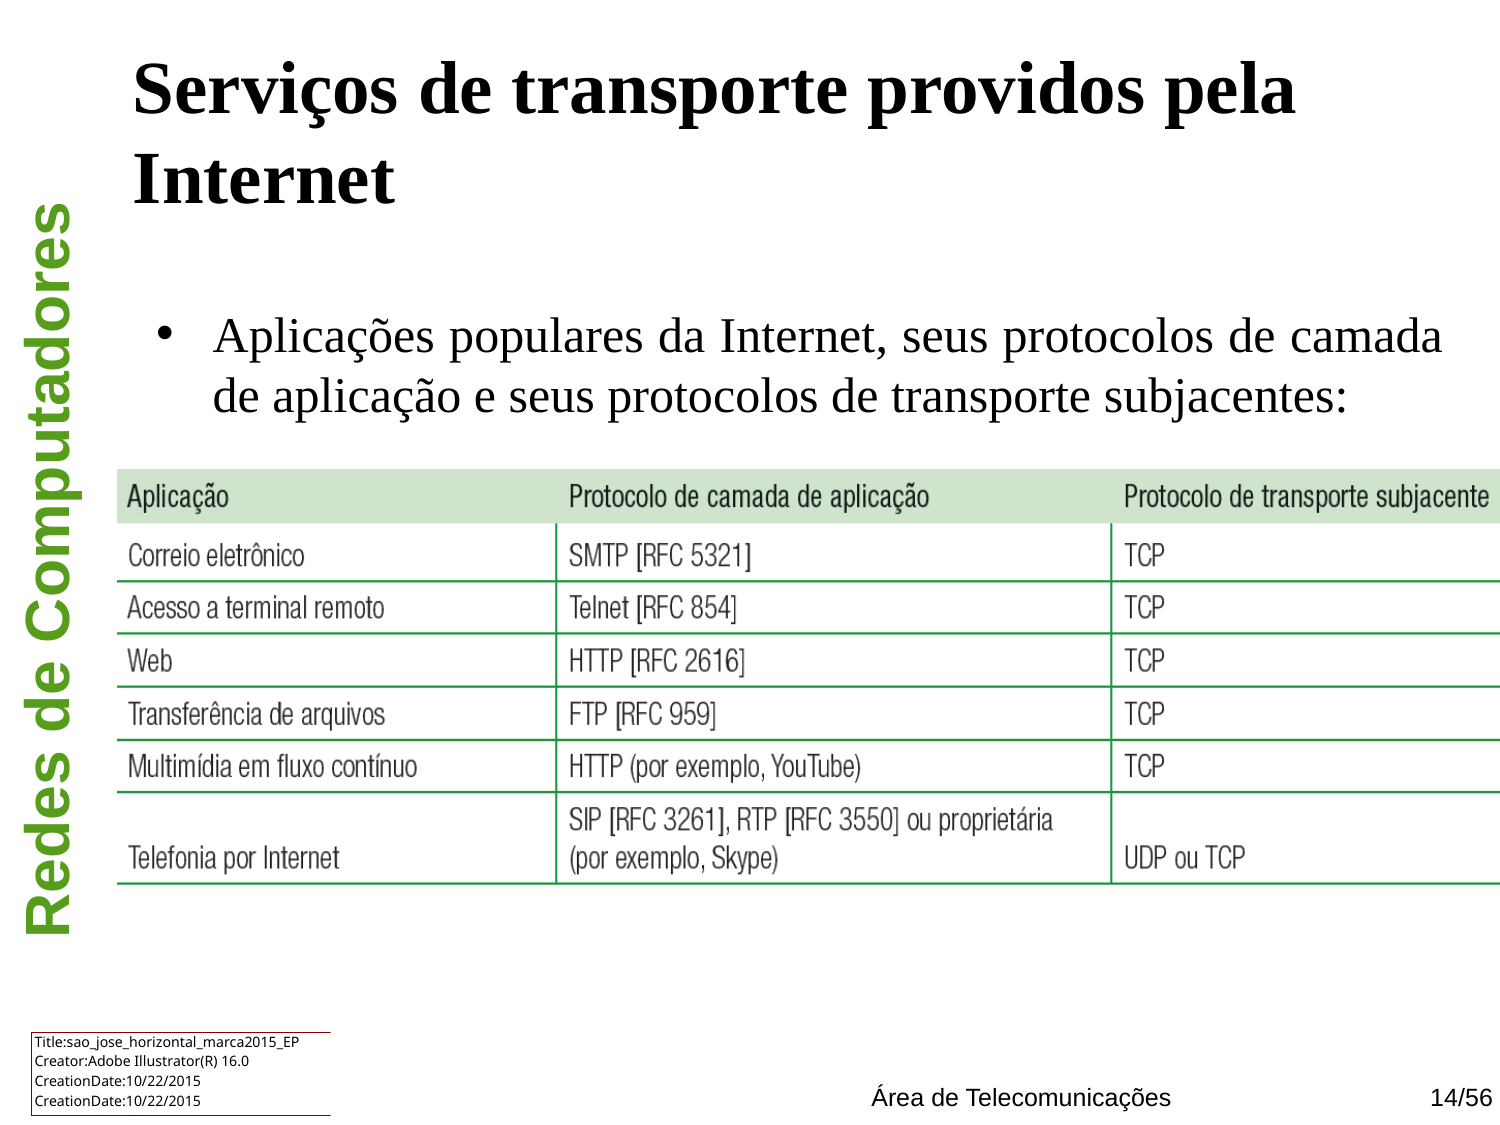

Serviços de transporte providos pela Internet
Aplicações populares da Internet, seus protocolos de camada de aplicação e seus protocolos de transporte subjacentes: